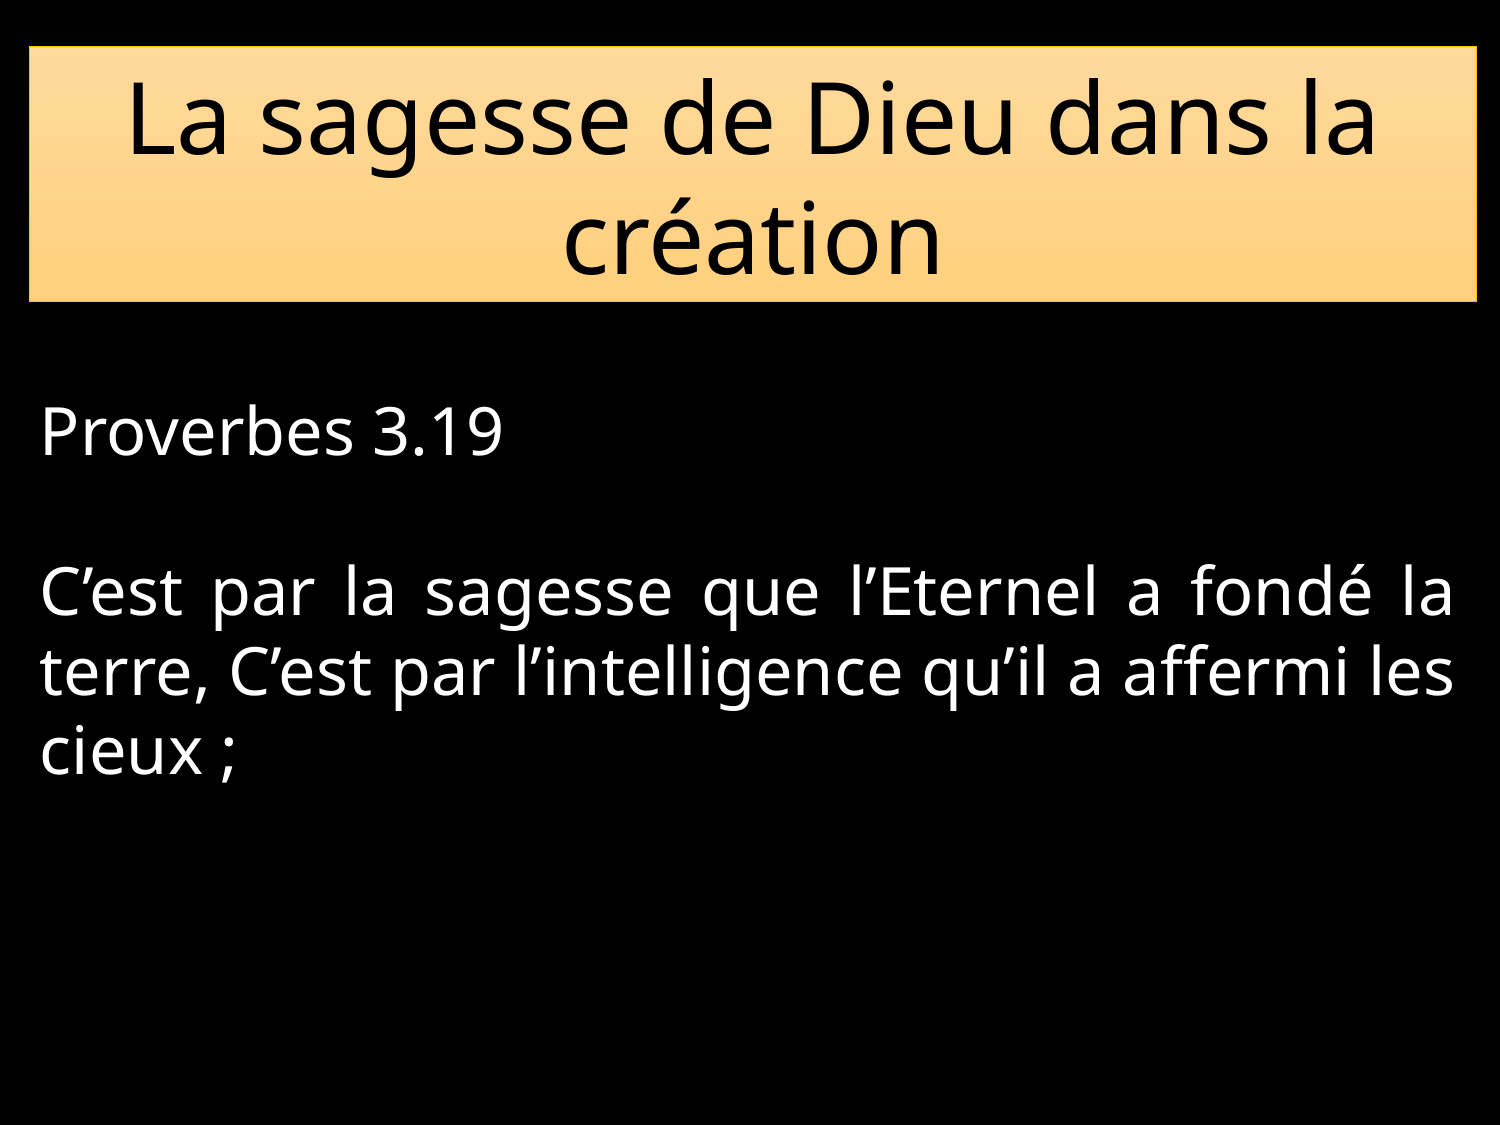

La sagesse de Dieu dans la création
Proverbes 3.19
C’est par la sagesse que l’Eternel a fondé la terre, C’est par l’intelligence qu’il a affermi les cieux ;